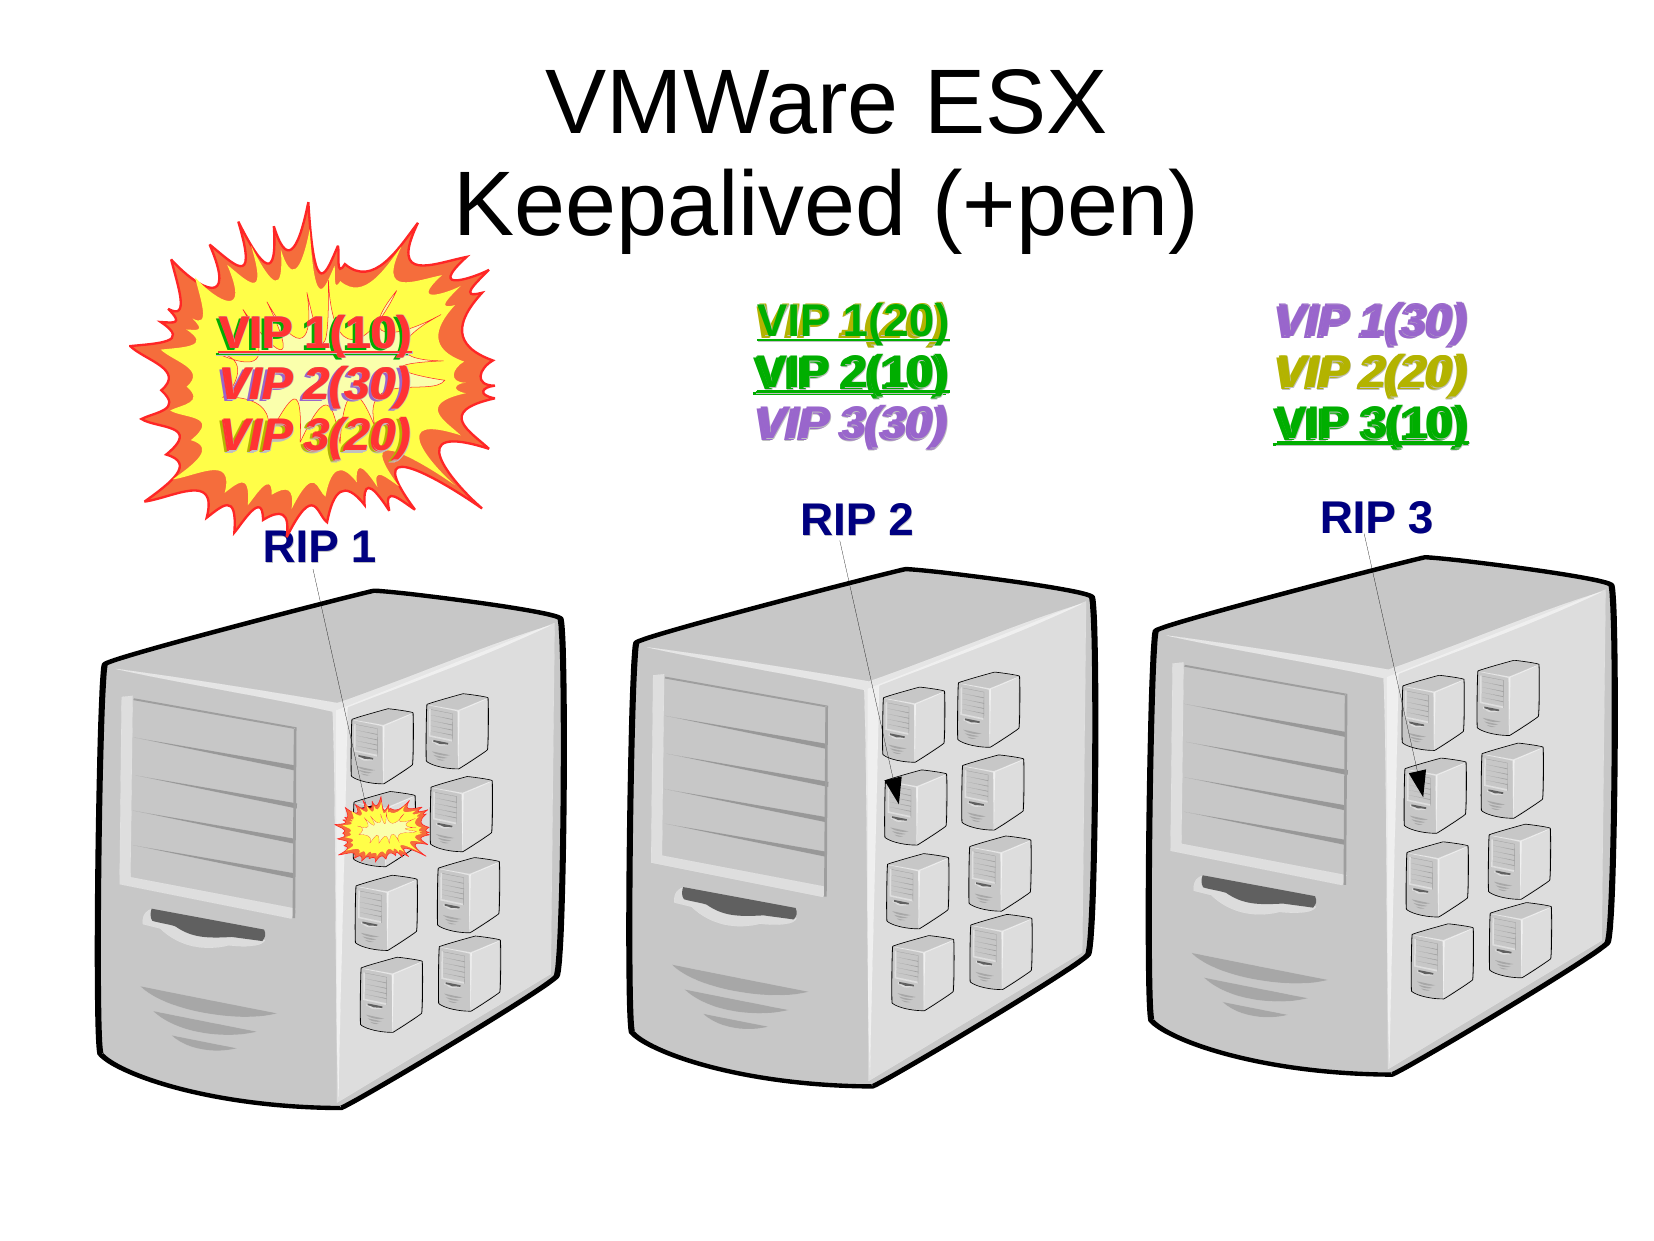

# VMWare ESX Keepalived (+pen)
VIP 1(20)
VIP 2(10)
VIP 3(30)
VIP 1(30)
VIP 2(20)
VIP 3(10)
VIP 1(20)
VIP 2(10)
VIP 3(30)
VIP 1(30)
VIP 2(20)
VIP 3(10)
VIP 1(10)
VIP 2(30)
VIP 3(20)
VIP 1(10)
VIP 2(30)
VIP 3(20)
RIP 3
RIP 2
RIP 1